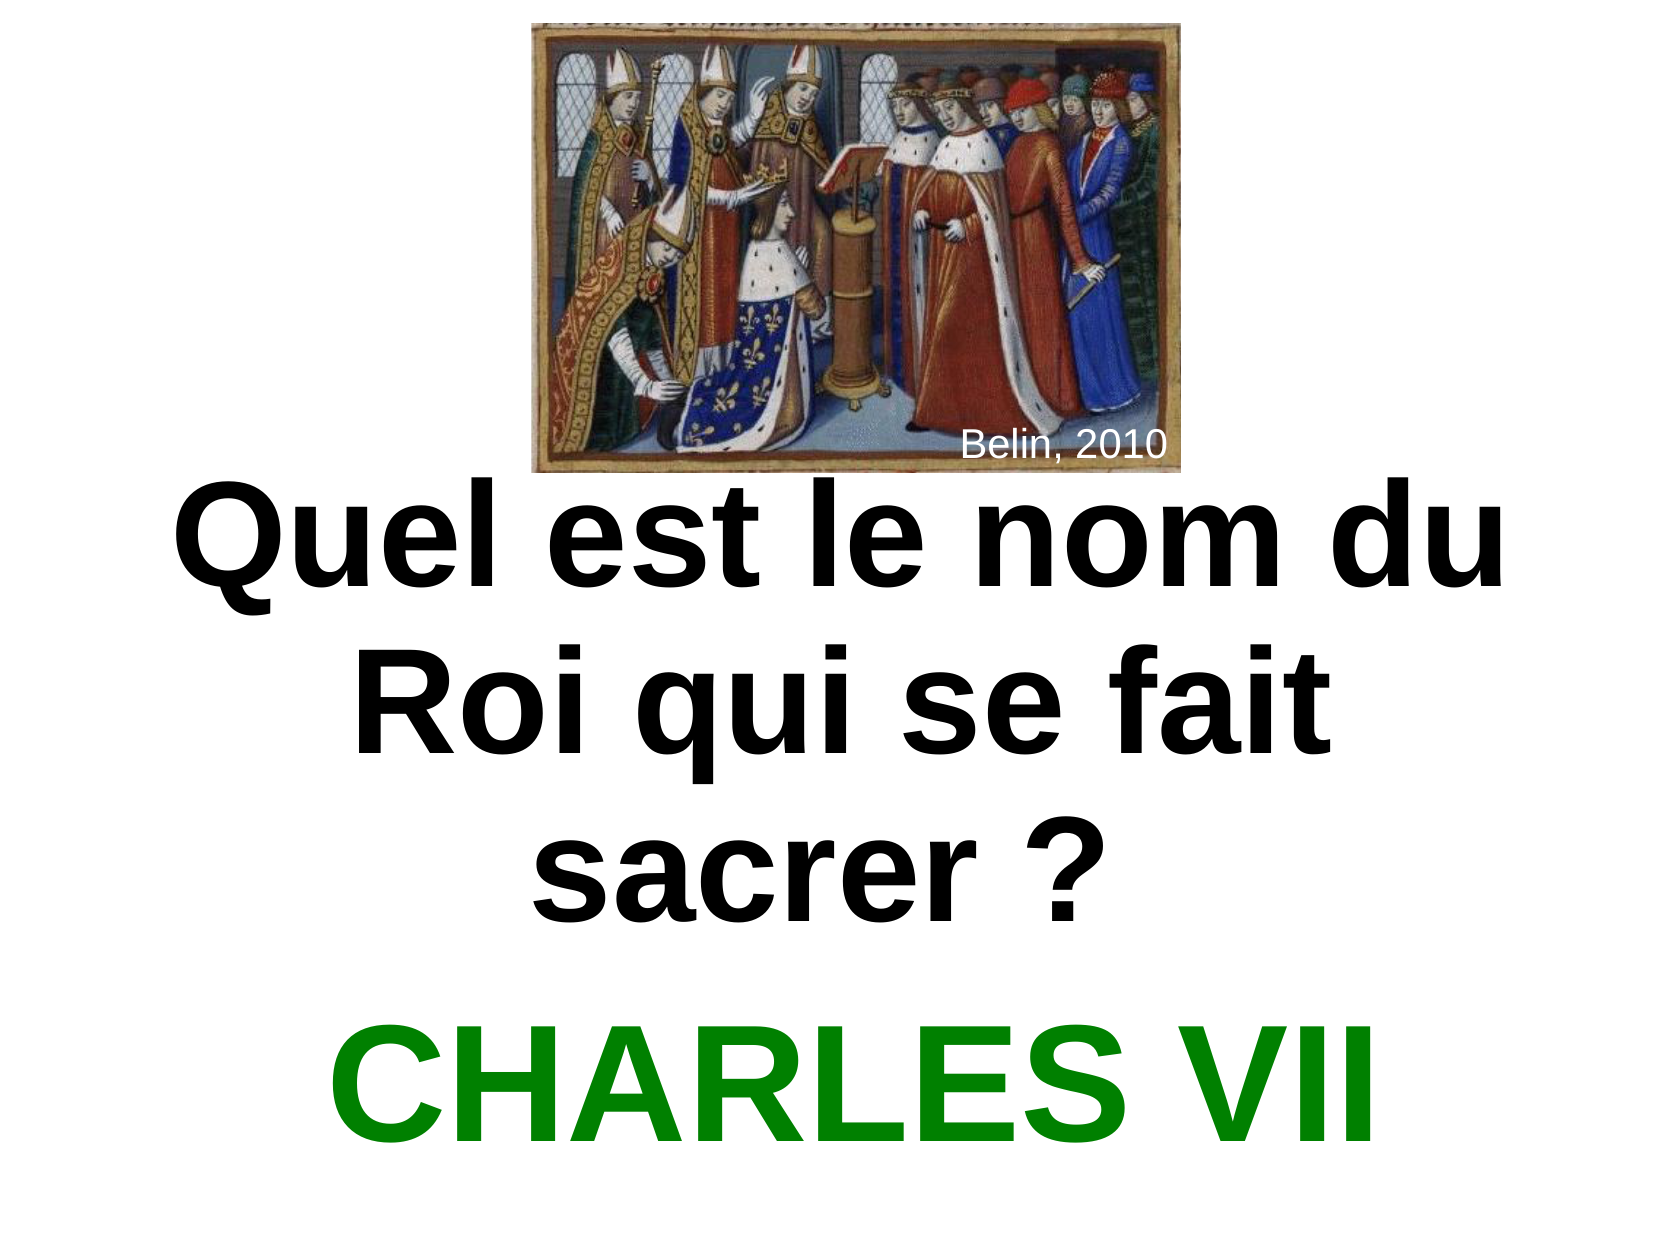

Belin, 2010
Quel est le nom du Roi qui se fait sacrer ?
CHARLES VII